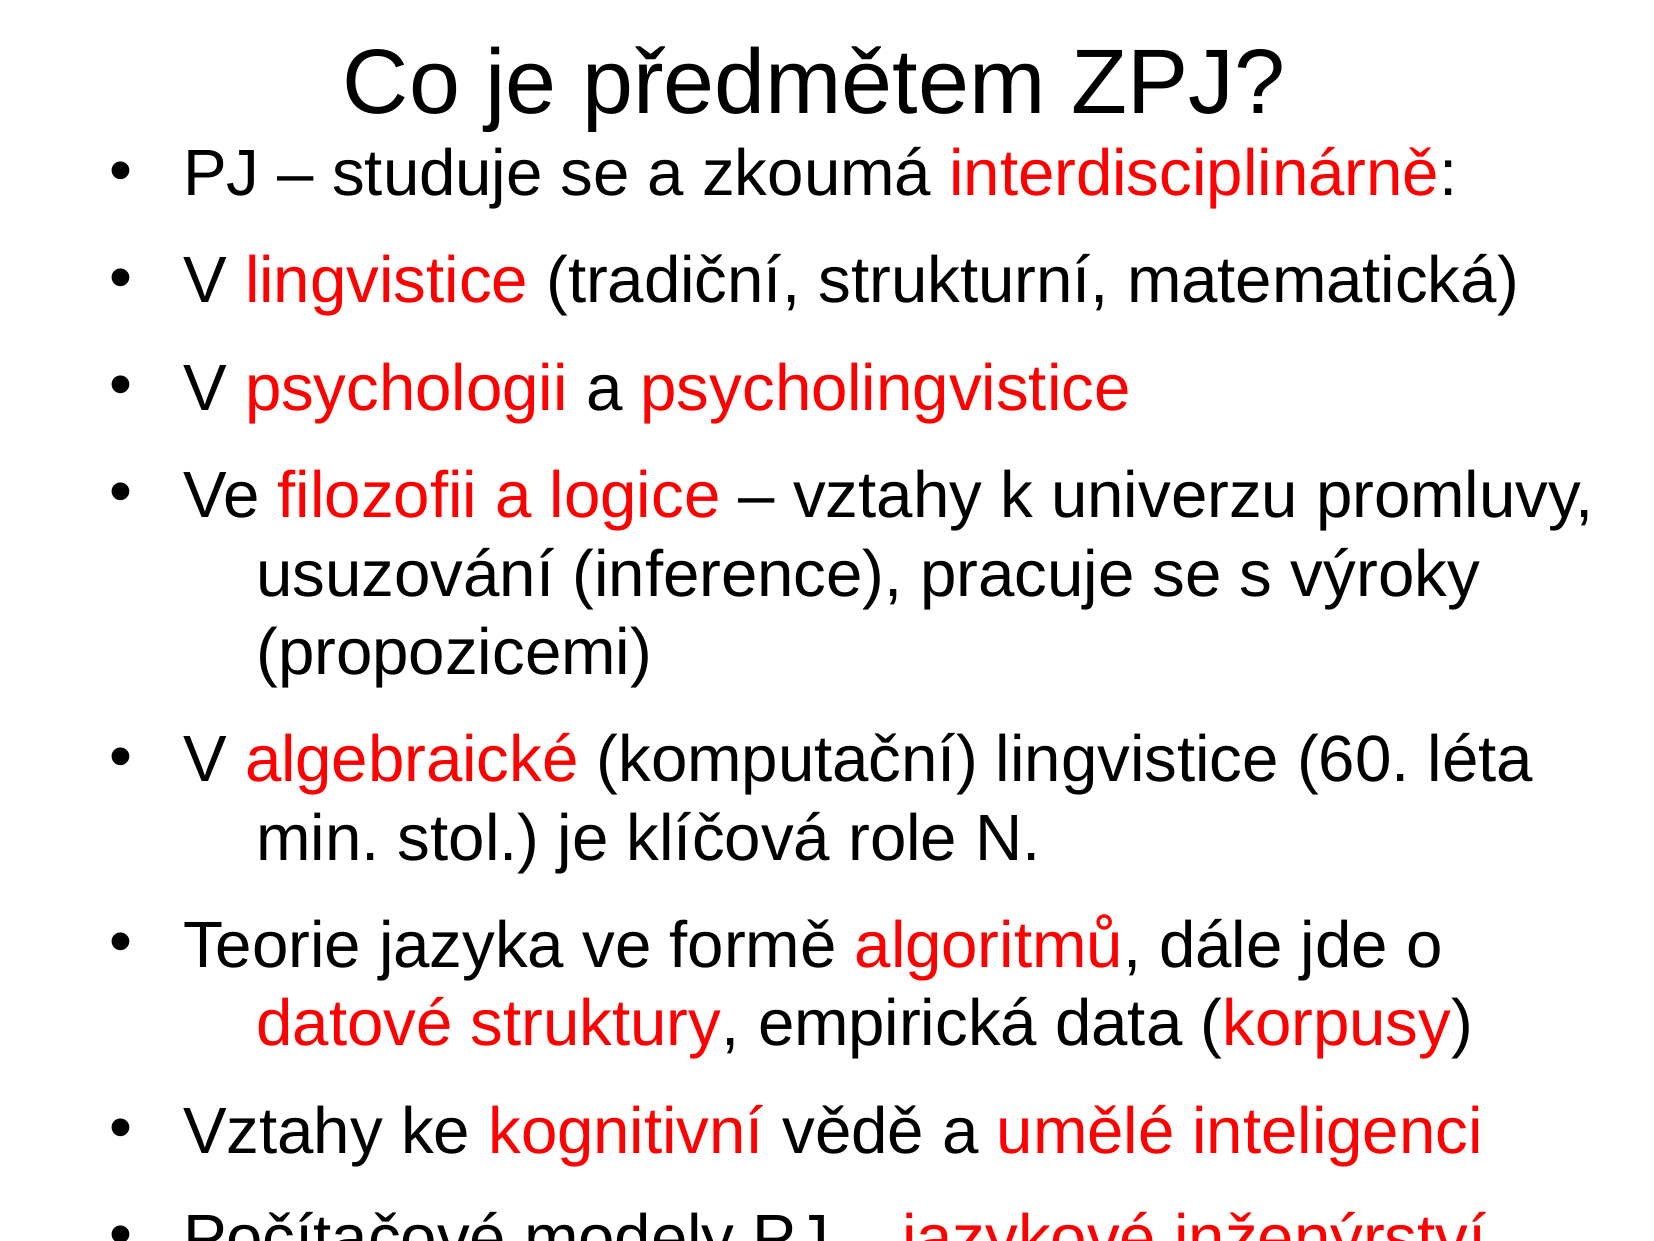

# Co je předmětem ZPJ?
PJ – studuje se a zkoumá interdisciplinárně:
V lingvistice (tradiční, strukturní, matematická)
V psychologii a psycholingvistice
Ve filozofii a logice – vztahy k univerzu promluvy, usuzování (inference), pracuje se s výroky (propozicemi)
V algebraické (komputační) lingvistice (60. léta min. stol.) je klíčová role N.
Teorie jazyka ve formě algoritmů, dále jde o datové struktury, empirická data (korpusy)
Vztahy ke kognitivní vědě a umělé inteligenci
Počítačové modely PJ – jazykové inženýrství